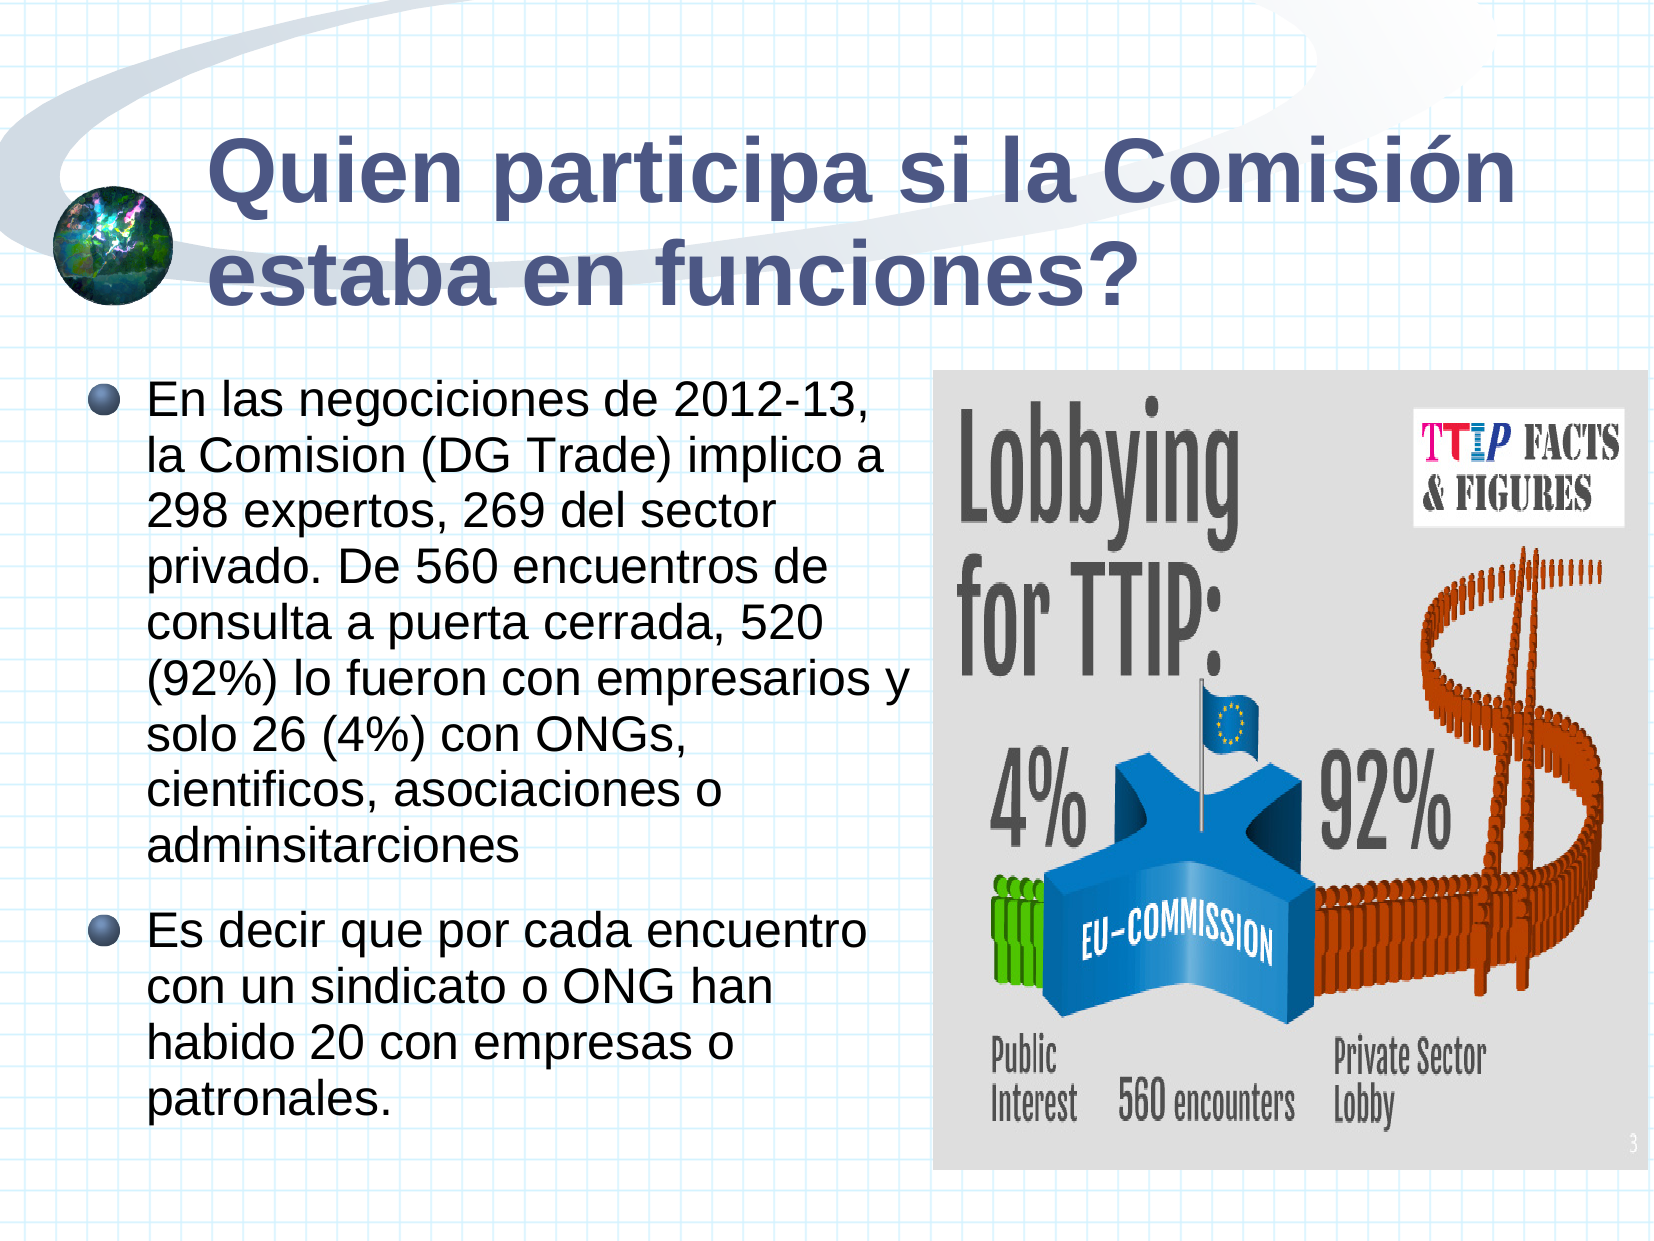

# Quien participa si la Comisión estaba en funciones?
En las negociciones de 2012-13, la Comision (DG Trade) implico a 298 expertos, 269 del sector privado. De 560 encuentros de consulta a puerta cerrada, 520 (92%) lo fueron con empresarios y solo 26 (4%) con ONGs, cientificos, asociaciones o adminsitarciones
Es decir que por cada encuentro con un sindicato o ONG han habido 20 con empresas o patronales.